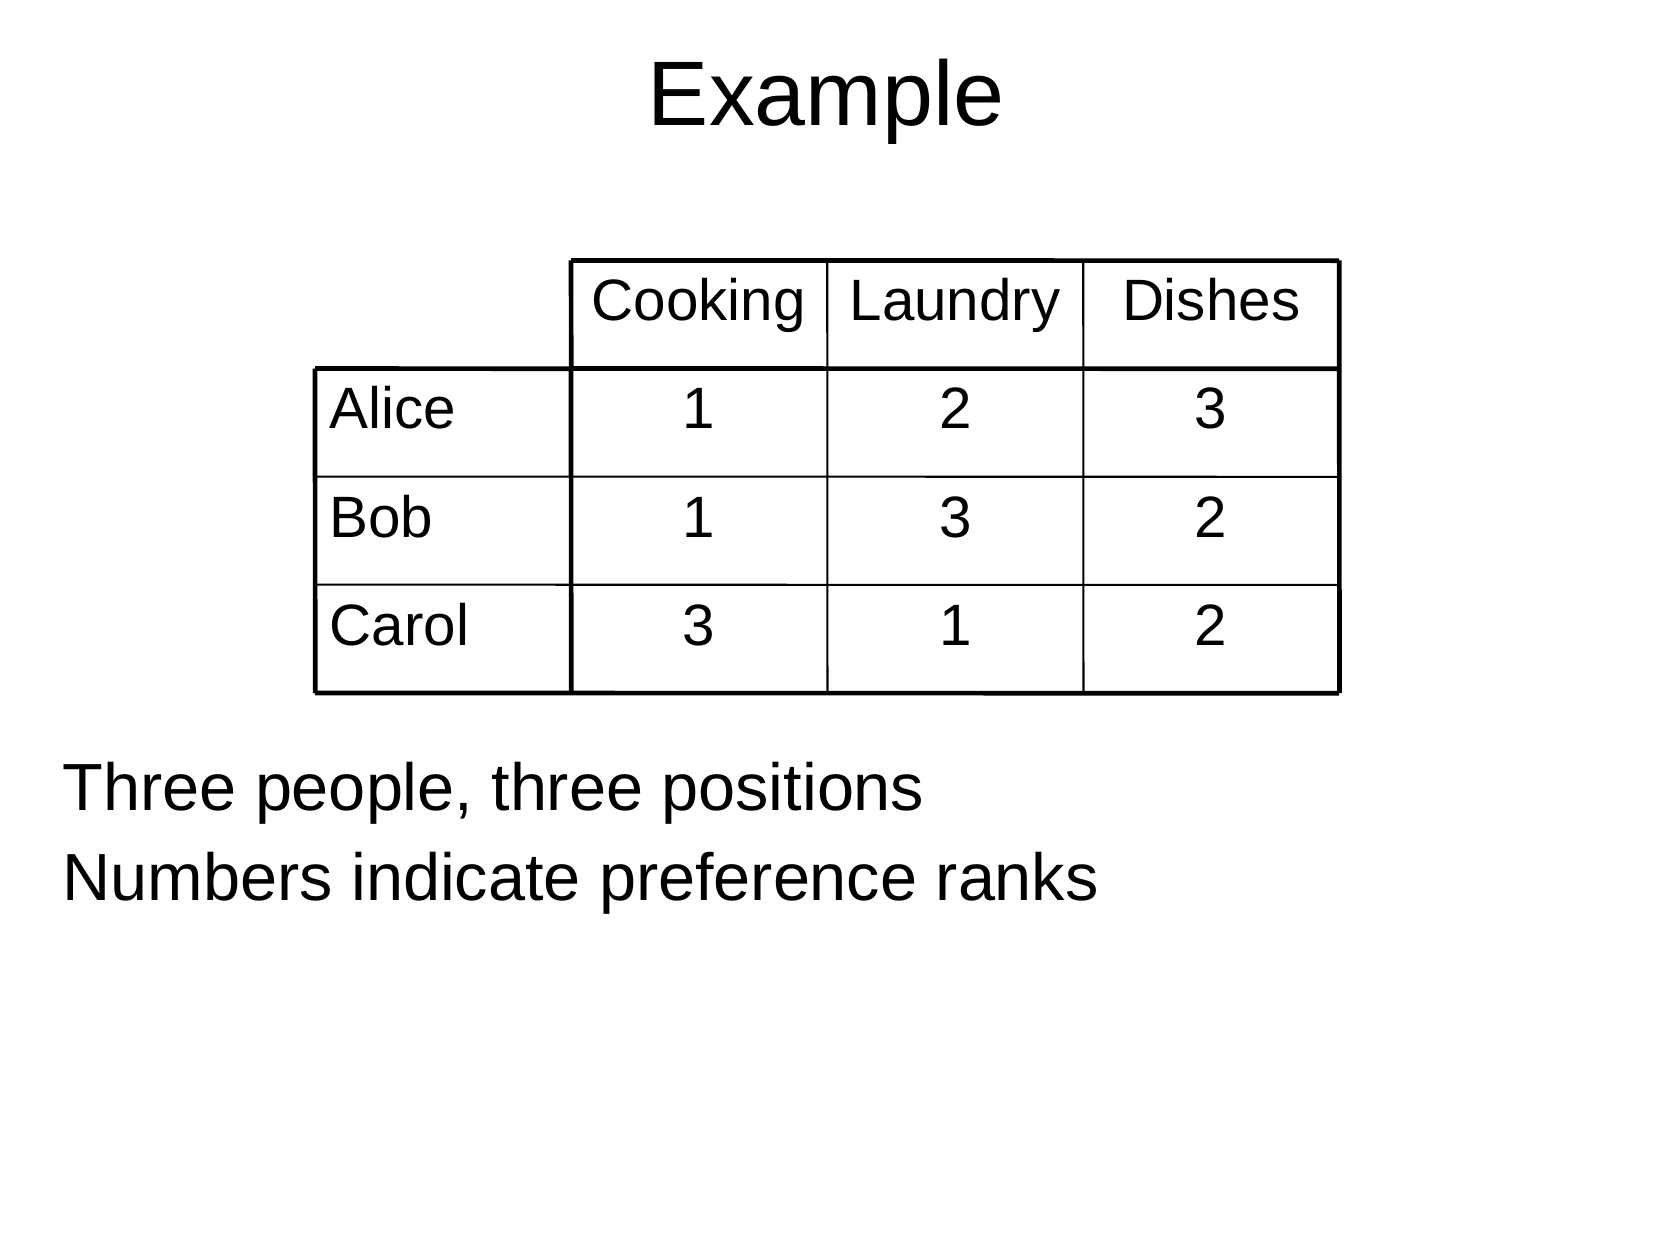

# Example
Cooking
Laundry
Dishes
Alice
1
2
3
Bob
1
3
2
Carol
3
1
2
Three people, three positions
Numbers indicate preference ranks